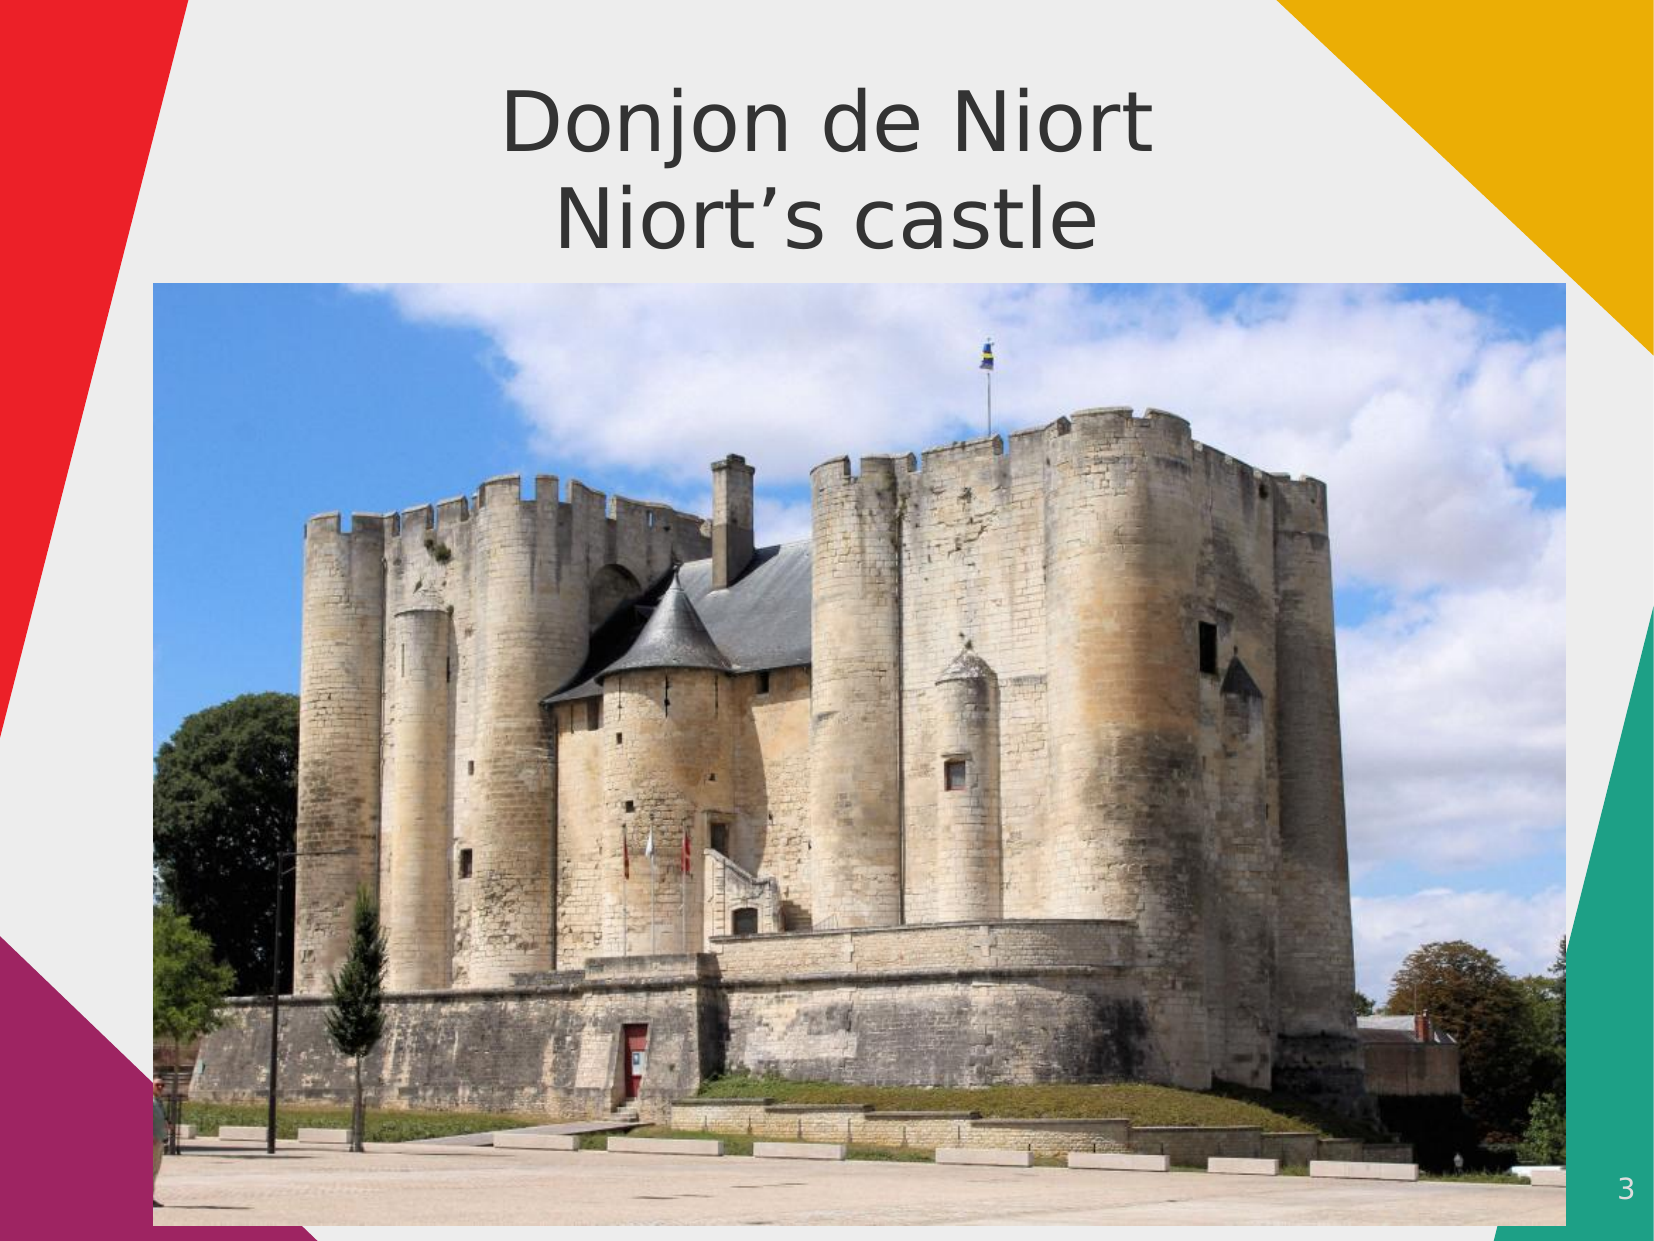

# Donjon de Niort Niort’s castle
3